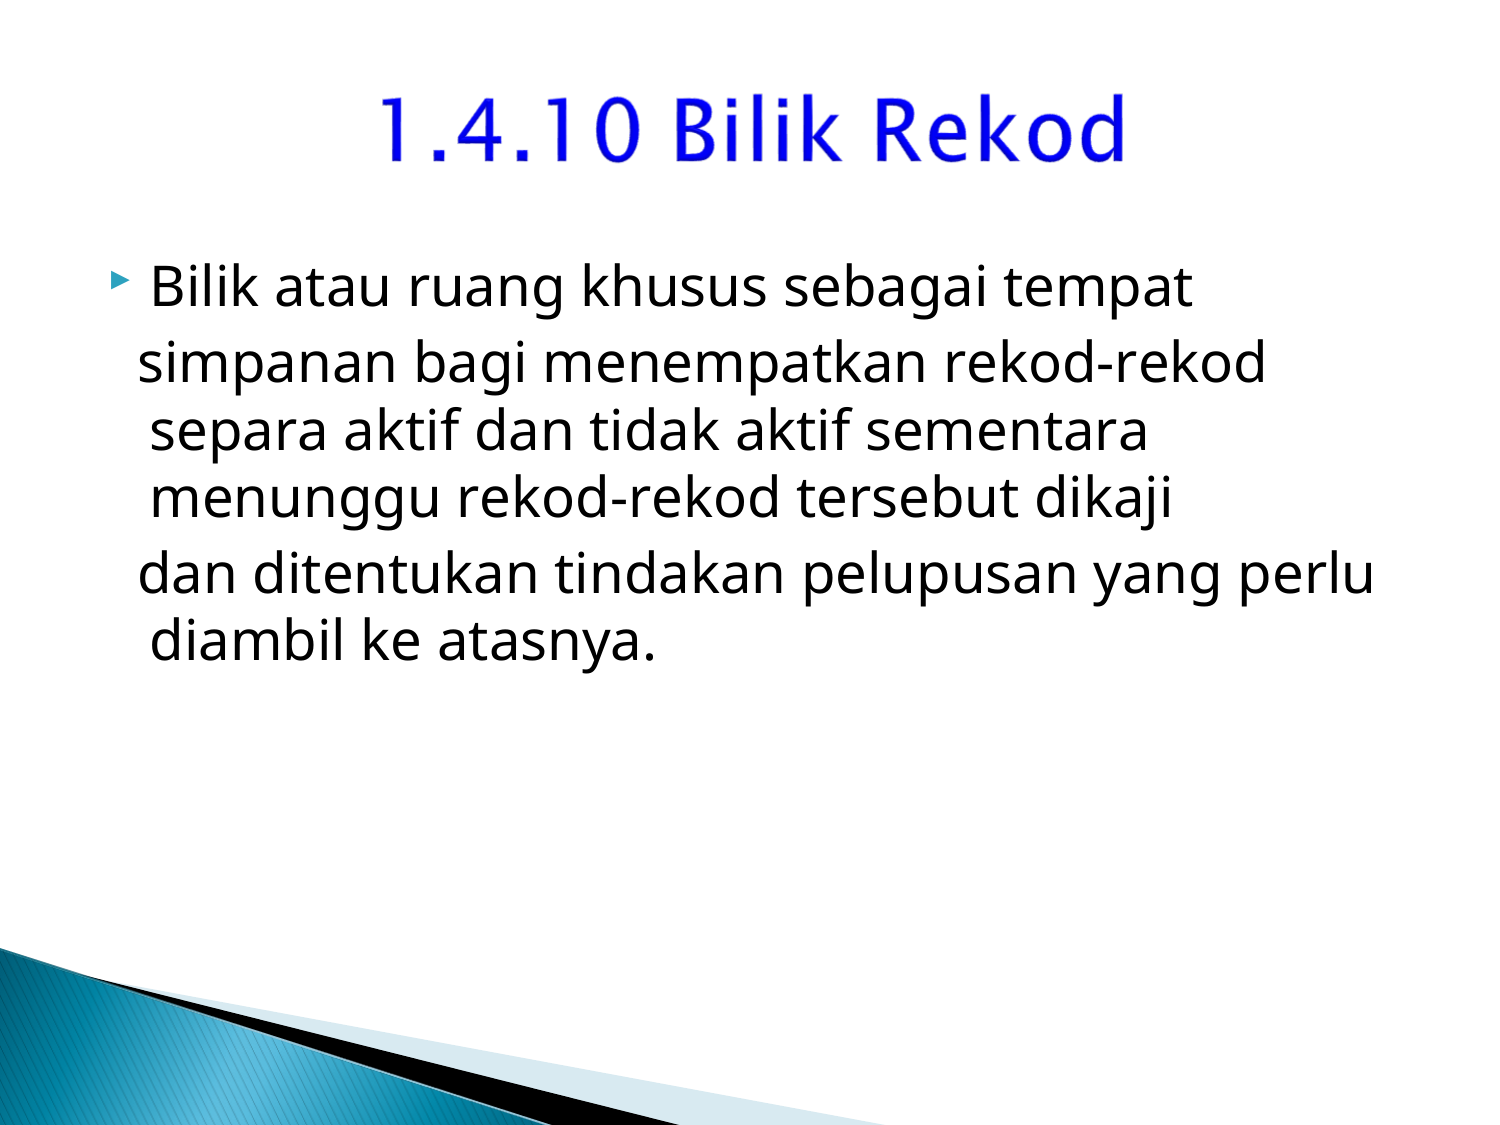

# Bilik atau ruang khusus sebagai tempat
 simpanan bagi menempatkan rekod-rekod separa aktif dan tidak aktif sementara menunggu rekod-rekod tersebut dikaji
 dan ditentukan tindakan pelupusan yang perlu diambil ke atasnya.